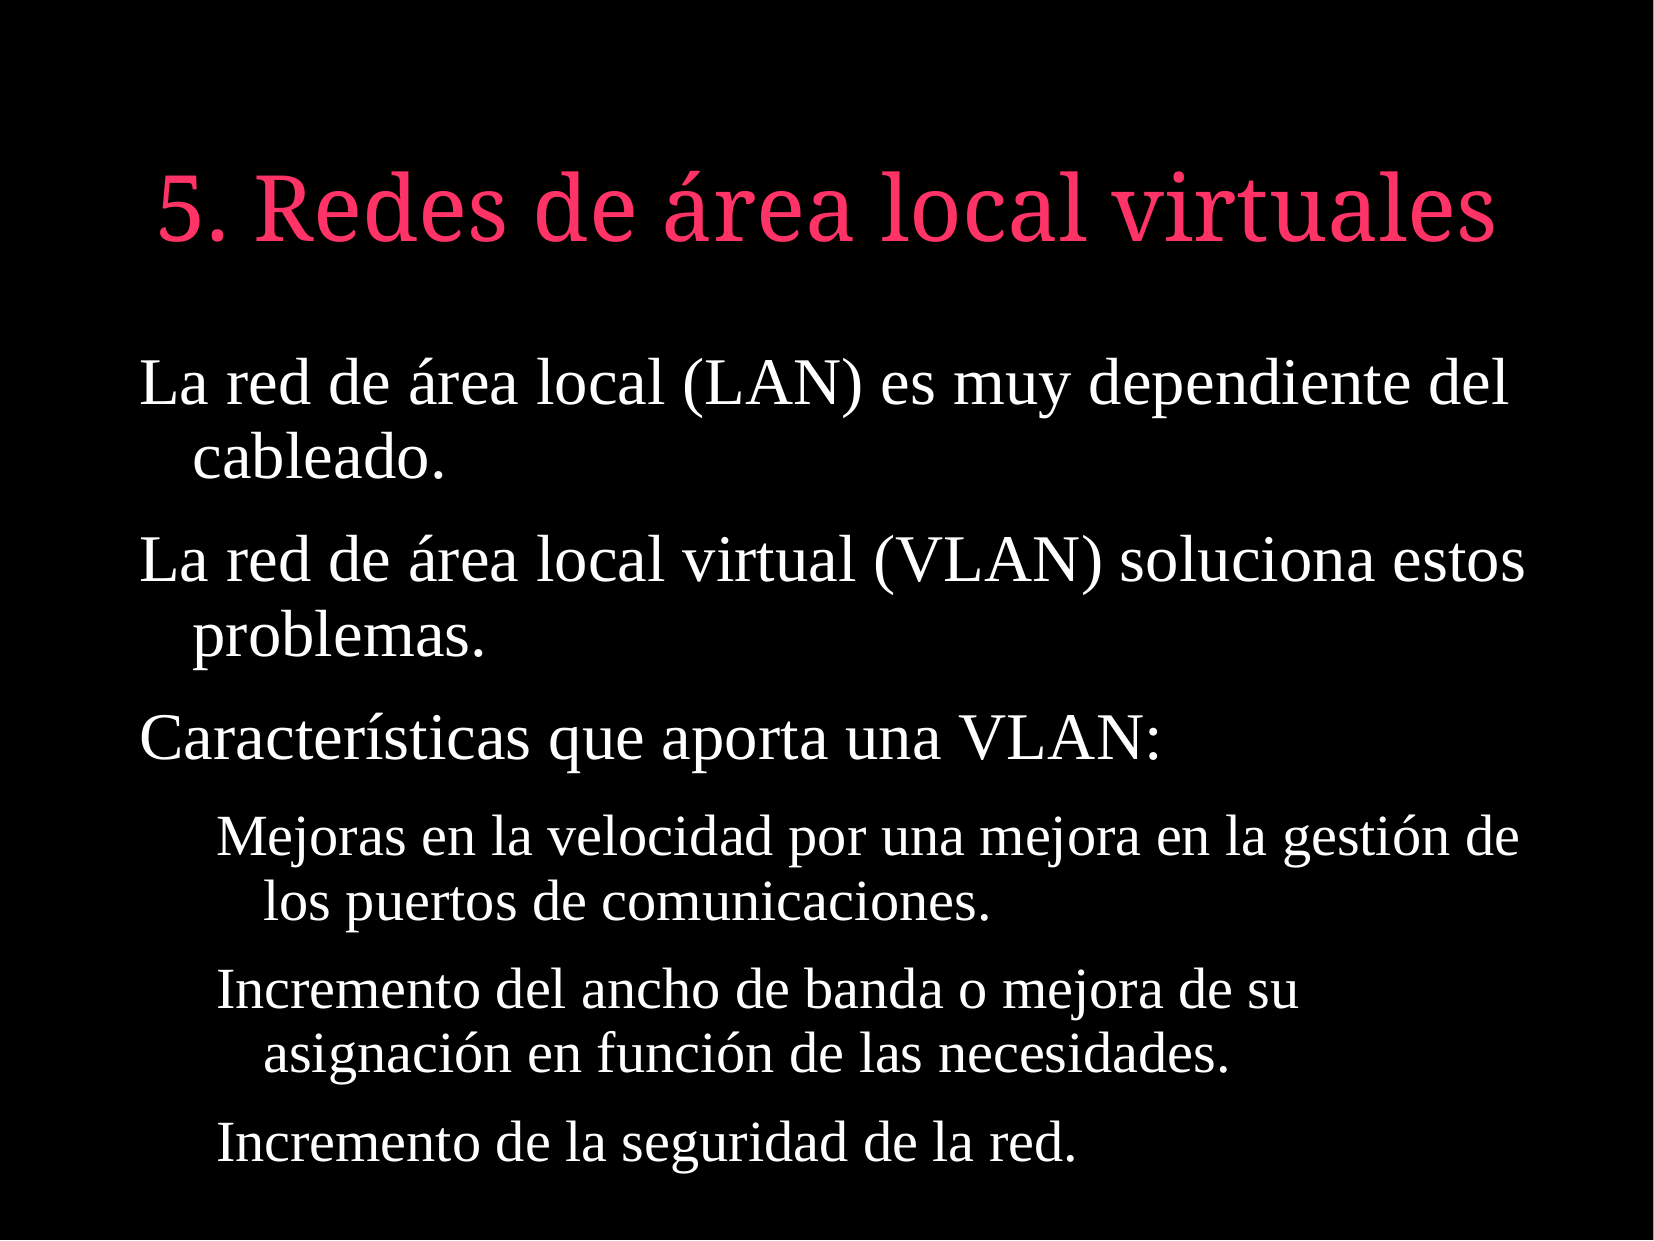

# 5. Redes de área local virtuales
La red de área local (LAN) es muy dependiente del cableado.
La red de área local virtual (VLAN) soluciona estos problemas.
Características que aporta una VLAN:
Mejoras en la velocidad por una mejora en la gestión de los puertos de comunicaciones.
Incremento del ancho de banda o mejora de su asignación en función de las necesidades.
Incremento de la seguridad de la red.